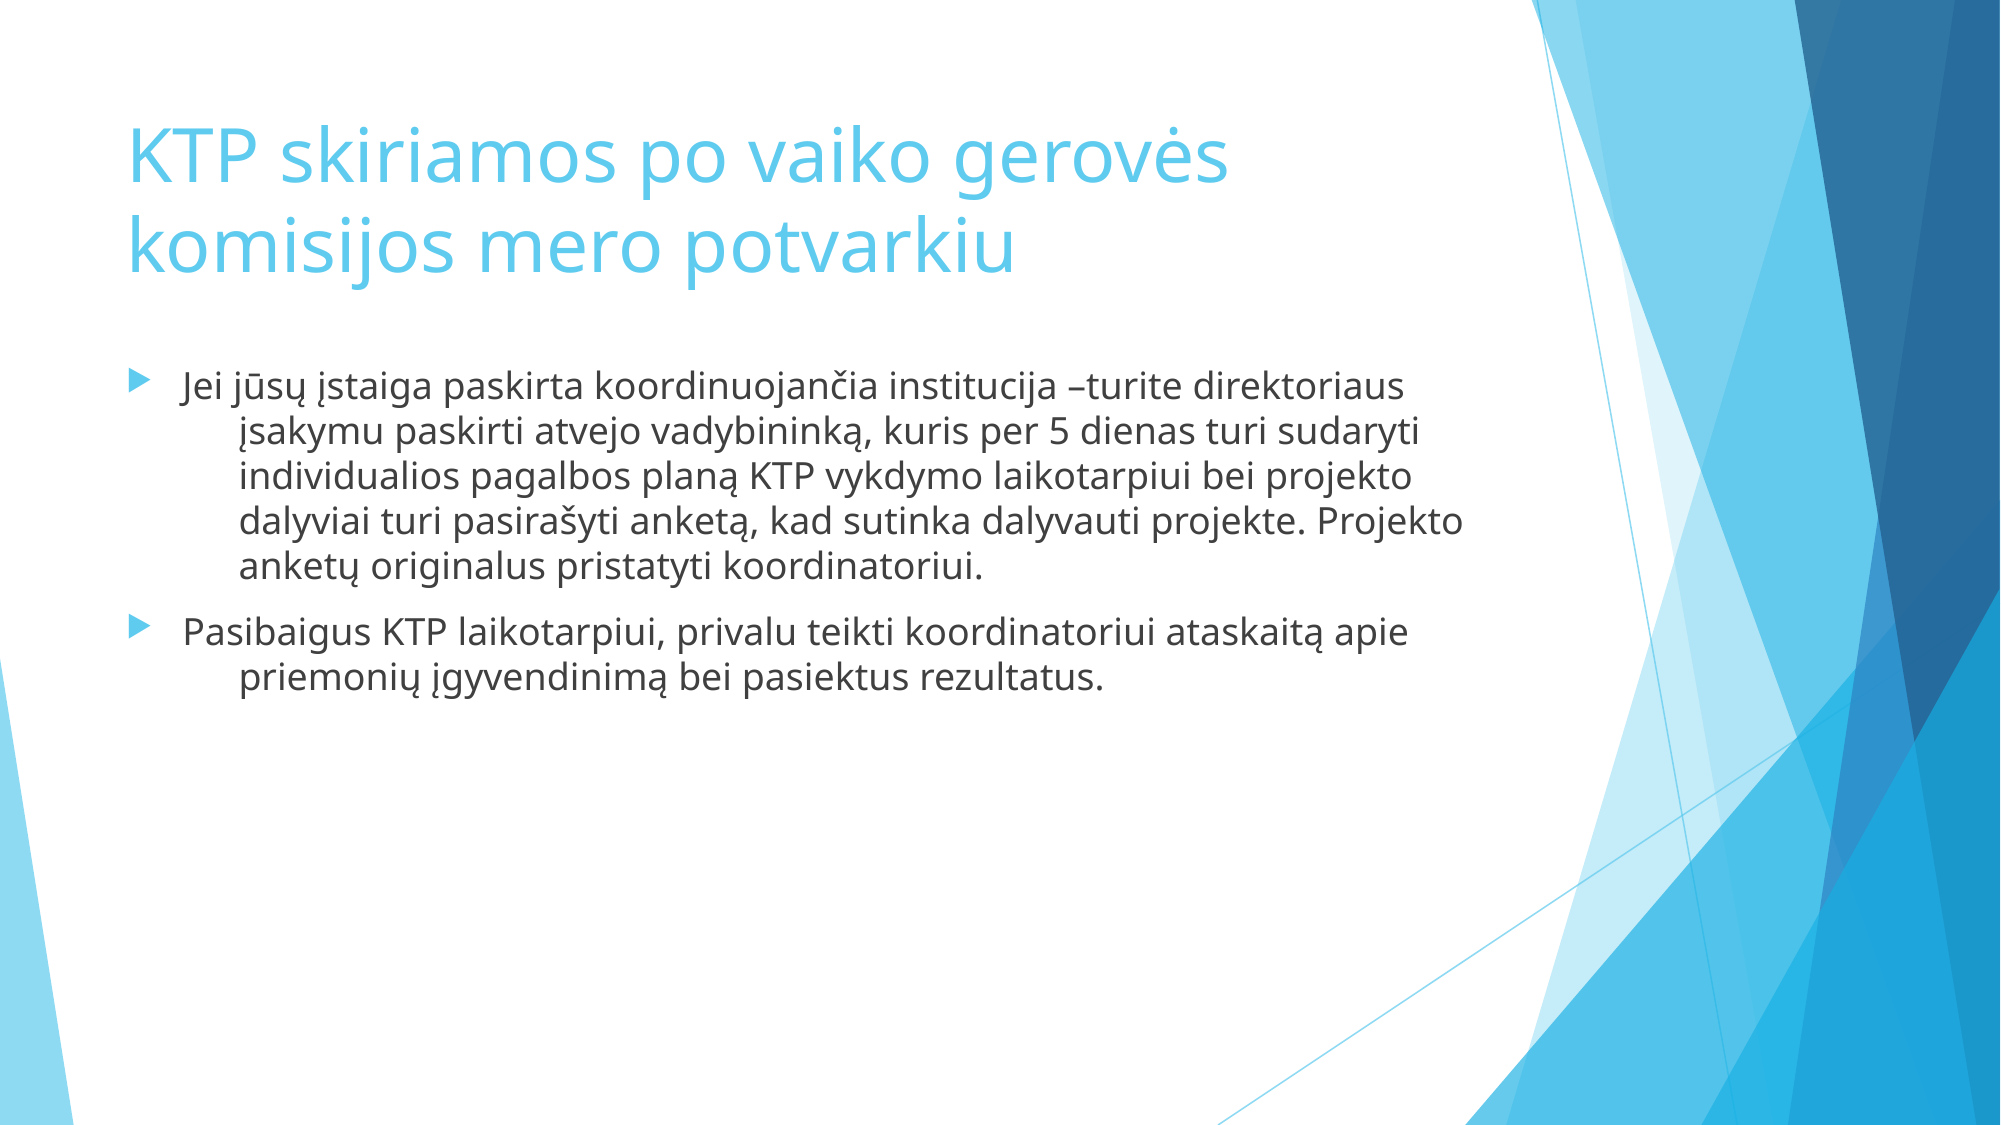

# KTP skiriamos po vaiko gerovės komisijos mero potvarkiu
Jei jūsų įstaiga paskirta koordinuojančia institucija –turite direktoriaus įsakymu paskirti atvejo vadybininką, kuris per 5 dienas turi sudaryti individualios pagalbos planą KTP vykdymo laikotarpiui bei projekto dalyviai turi pasirašyti anketą, kad sutinka dalyvauti projekte. Projekto anketų originalus pristatyti koordinatoriui.
Pasibaigus KTP laikotarpiui, privalu teikti koordinatoriui ataskaitą apie priemonių įgyvendinimą bei pasiektus rezultatus.